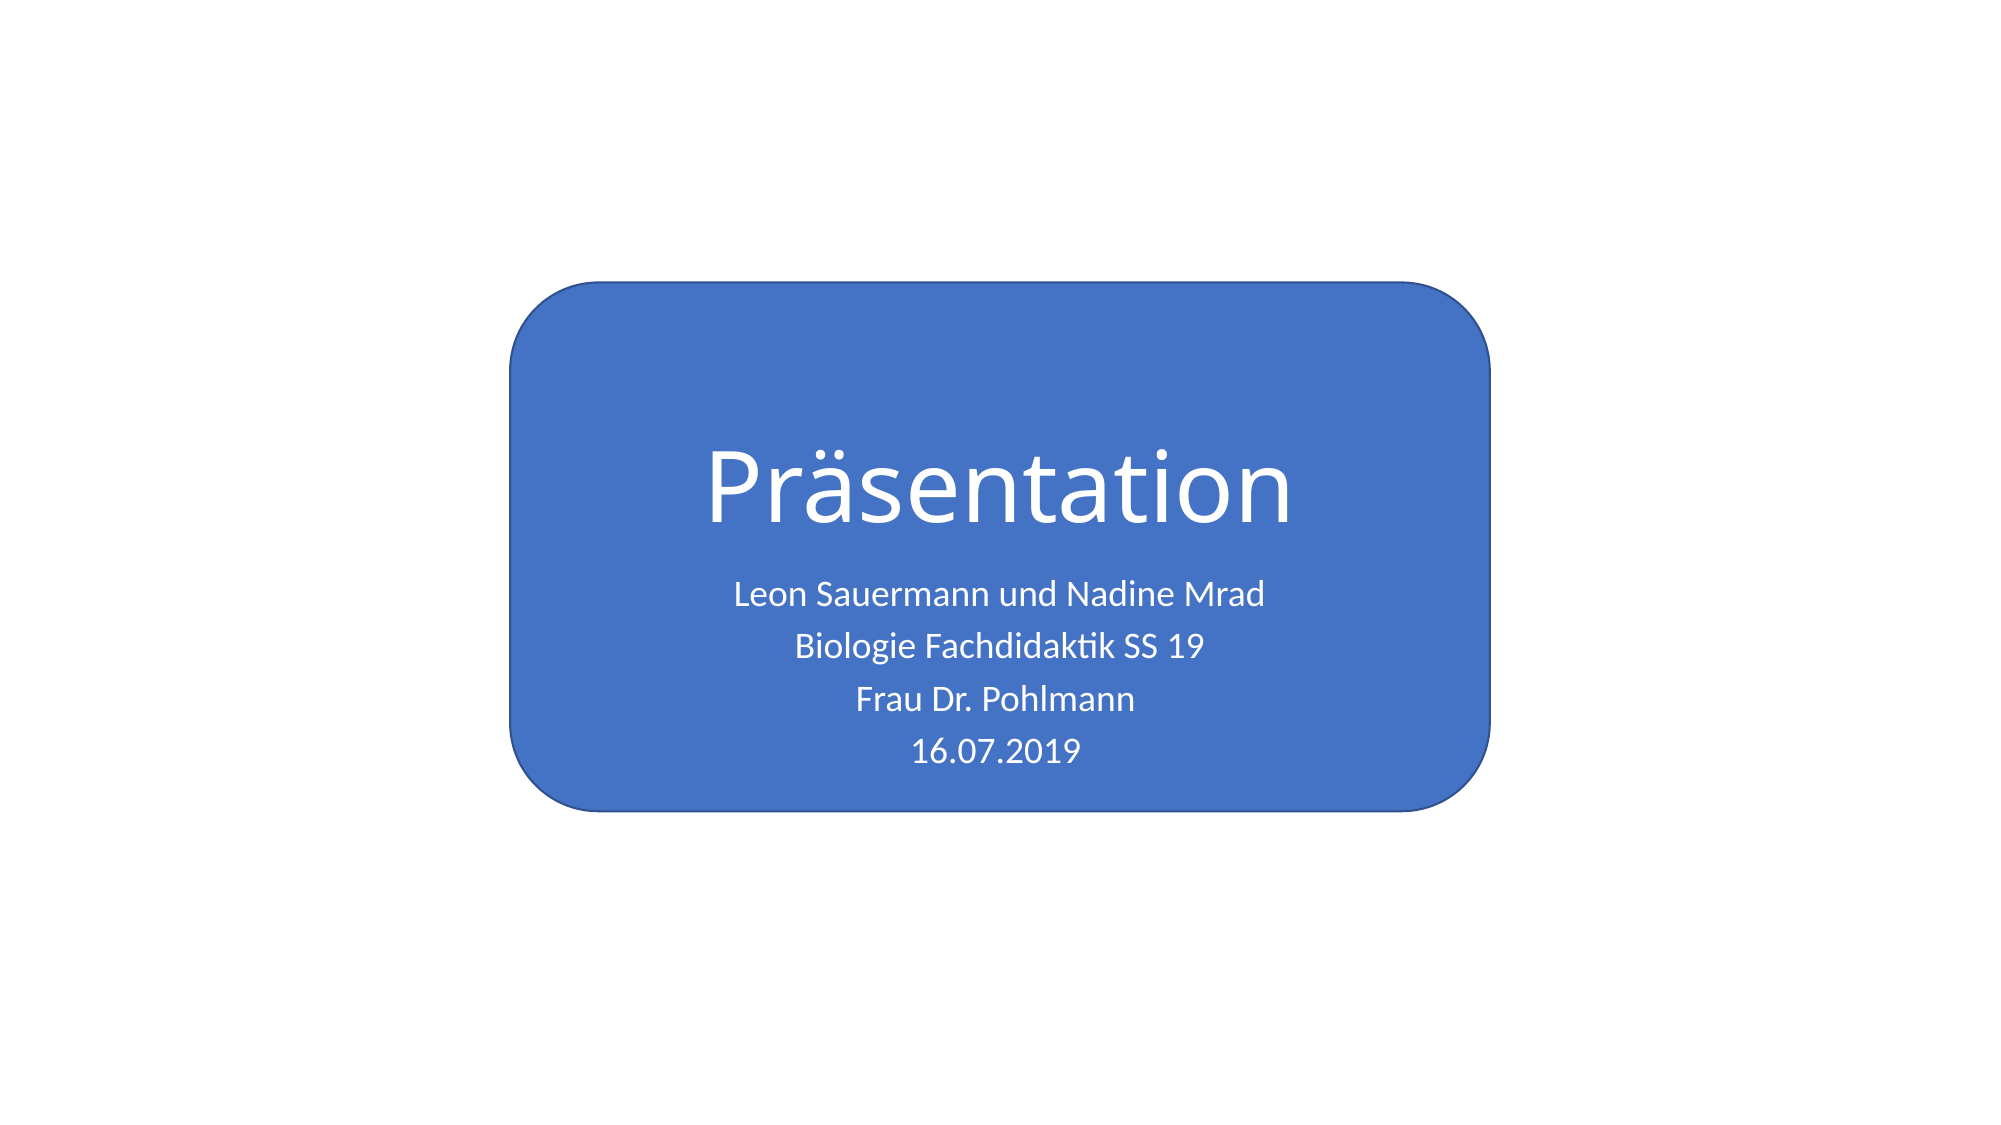

# Präsentation
Leon Sauermann und Nadine Mrad
Biologie Fachdidaktik SS 19
Frau Dr. Pohlmann
16.07.2019